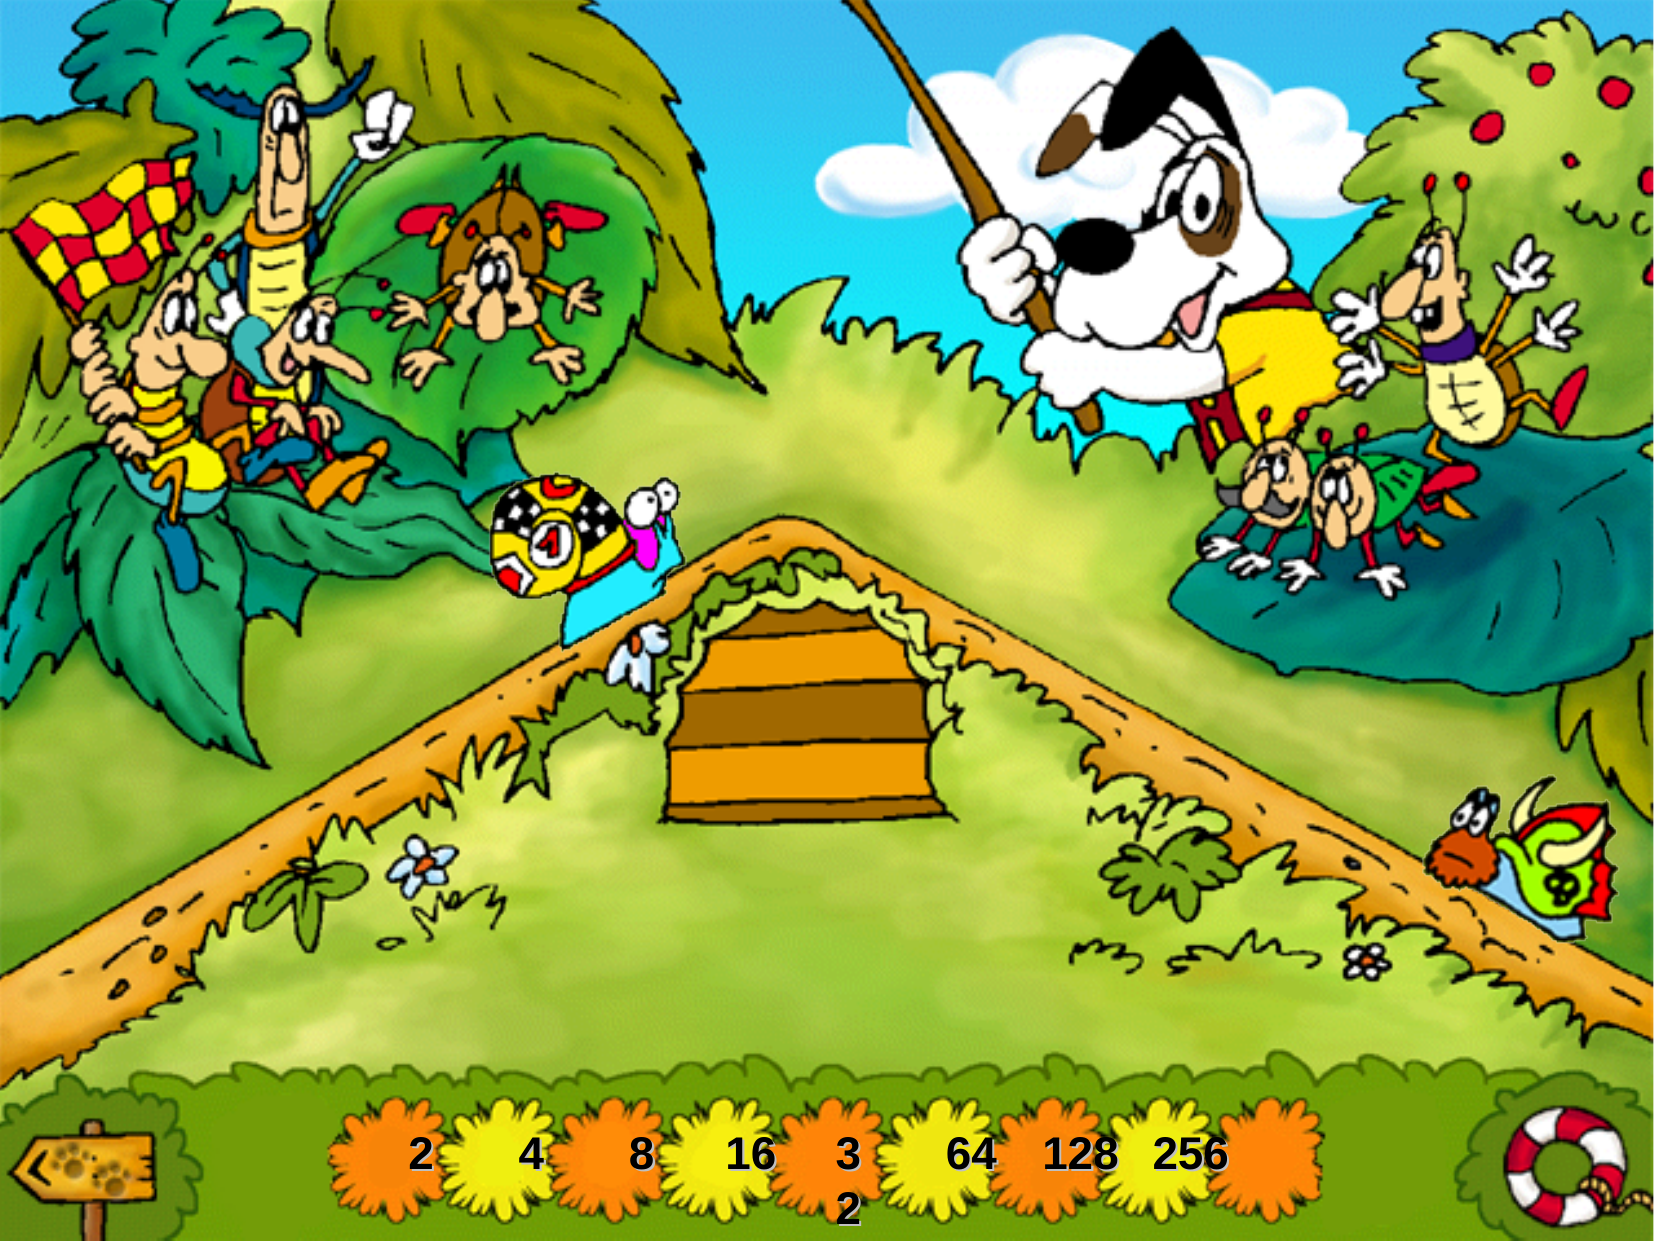

2
4
8
16
32
64
128
256